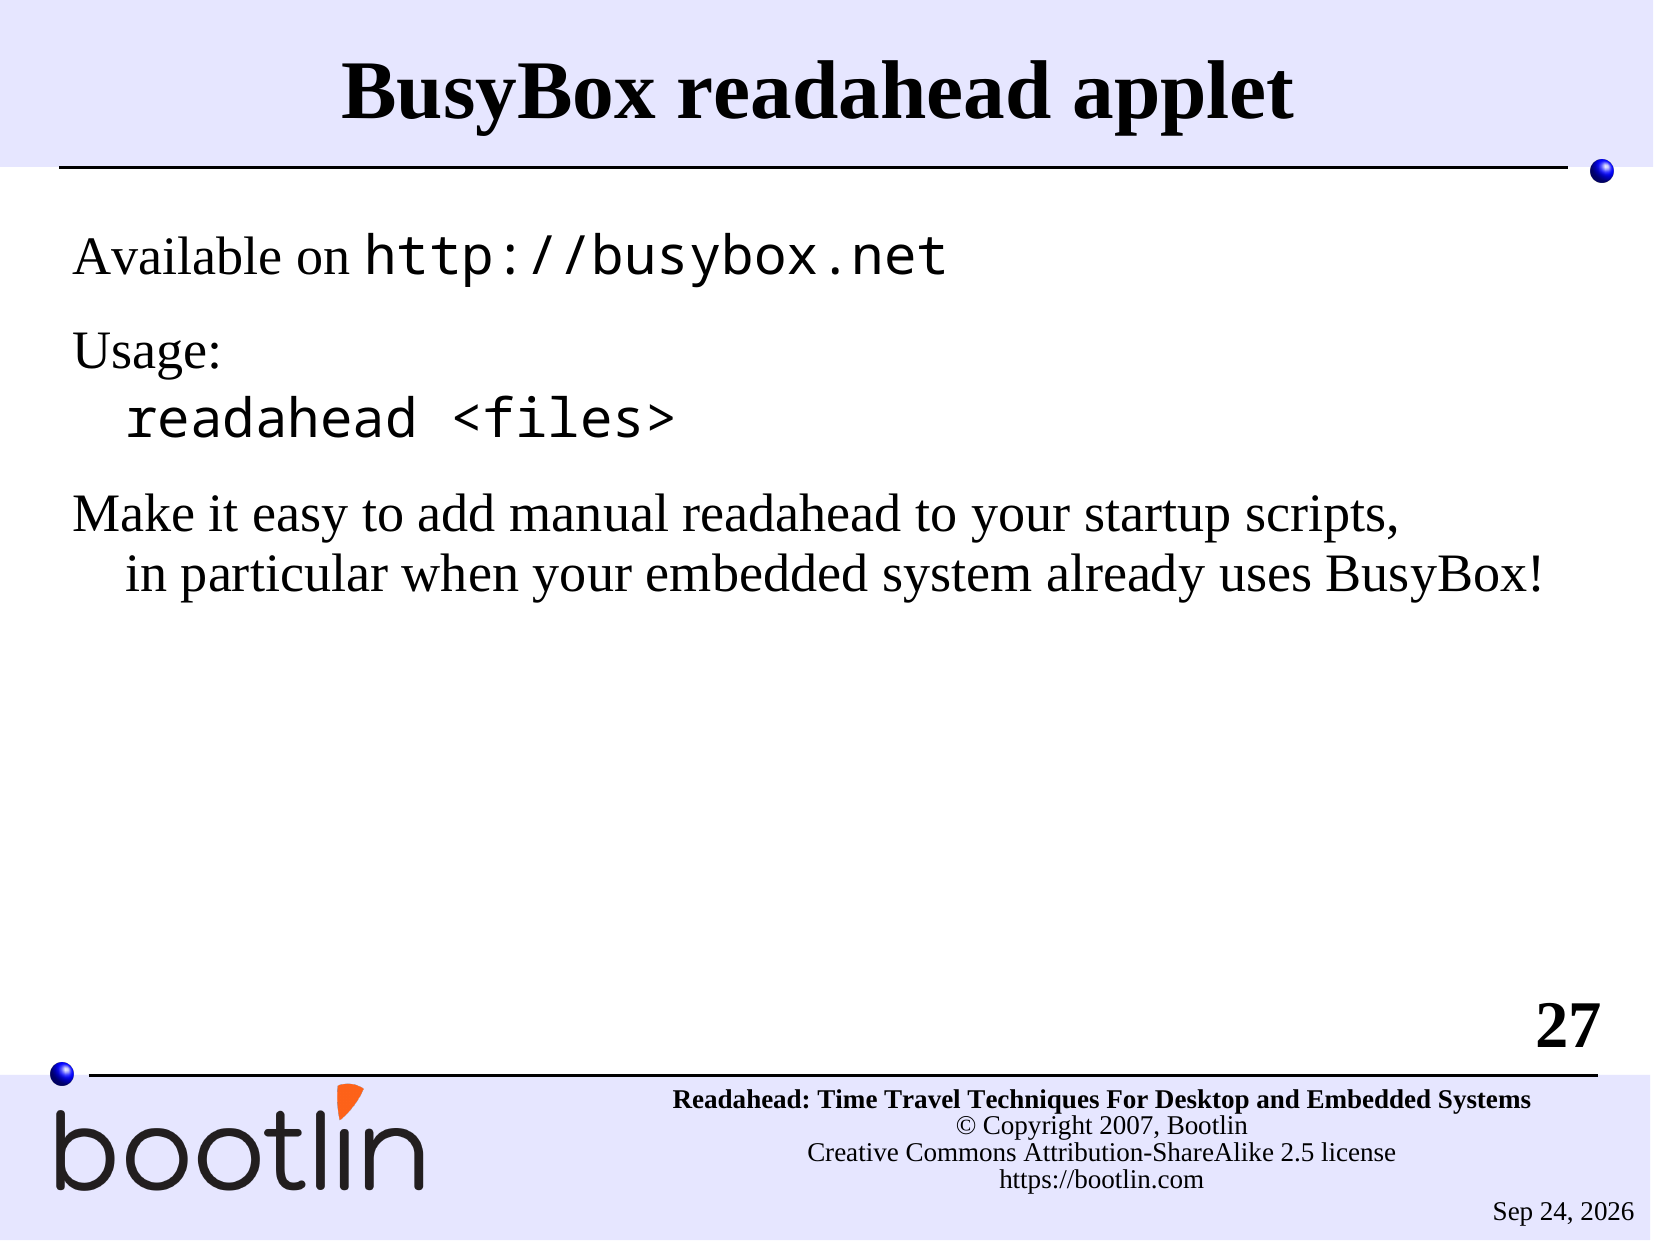

# BusyBox readahead applet
Available on http://busybox.net
Usage:
readahead <files>
Make it easy to add manual readahead to your startup scripts,
in particular when your embedded system already uses BusyBox!